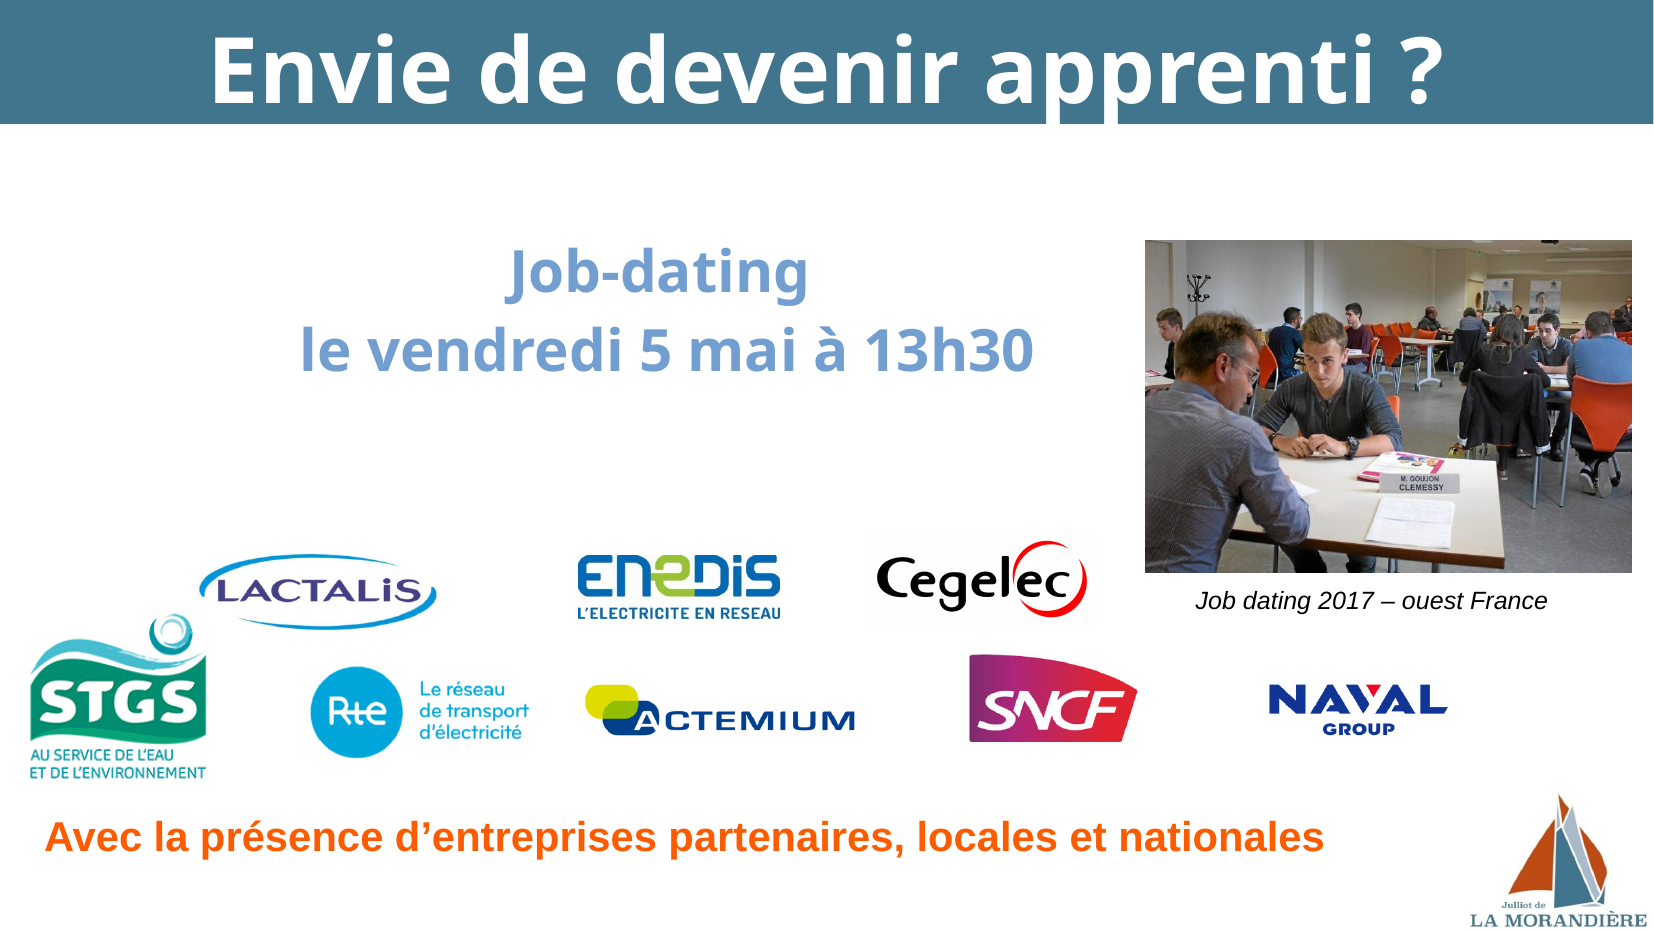

# Envie de devenir apprenti ?
Job-dating
le vendredi 5 mai à 13h30
Job dating 2017 – ouest France
Avec la présence d’entreprises partenaires, locales et nationales
Hébergement